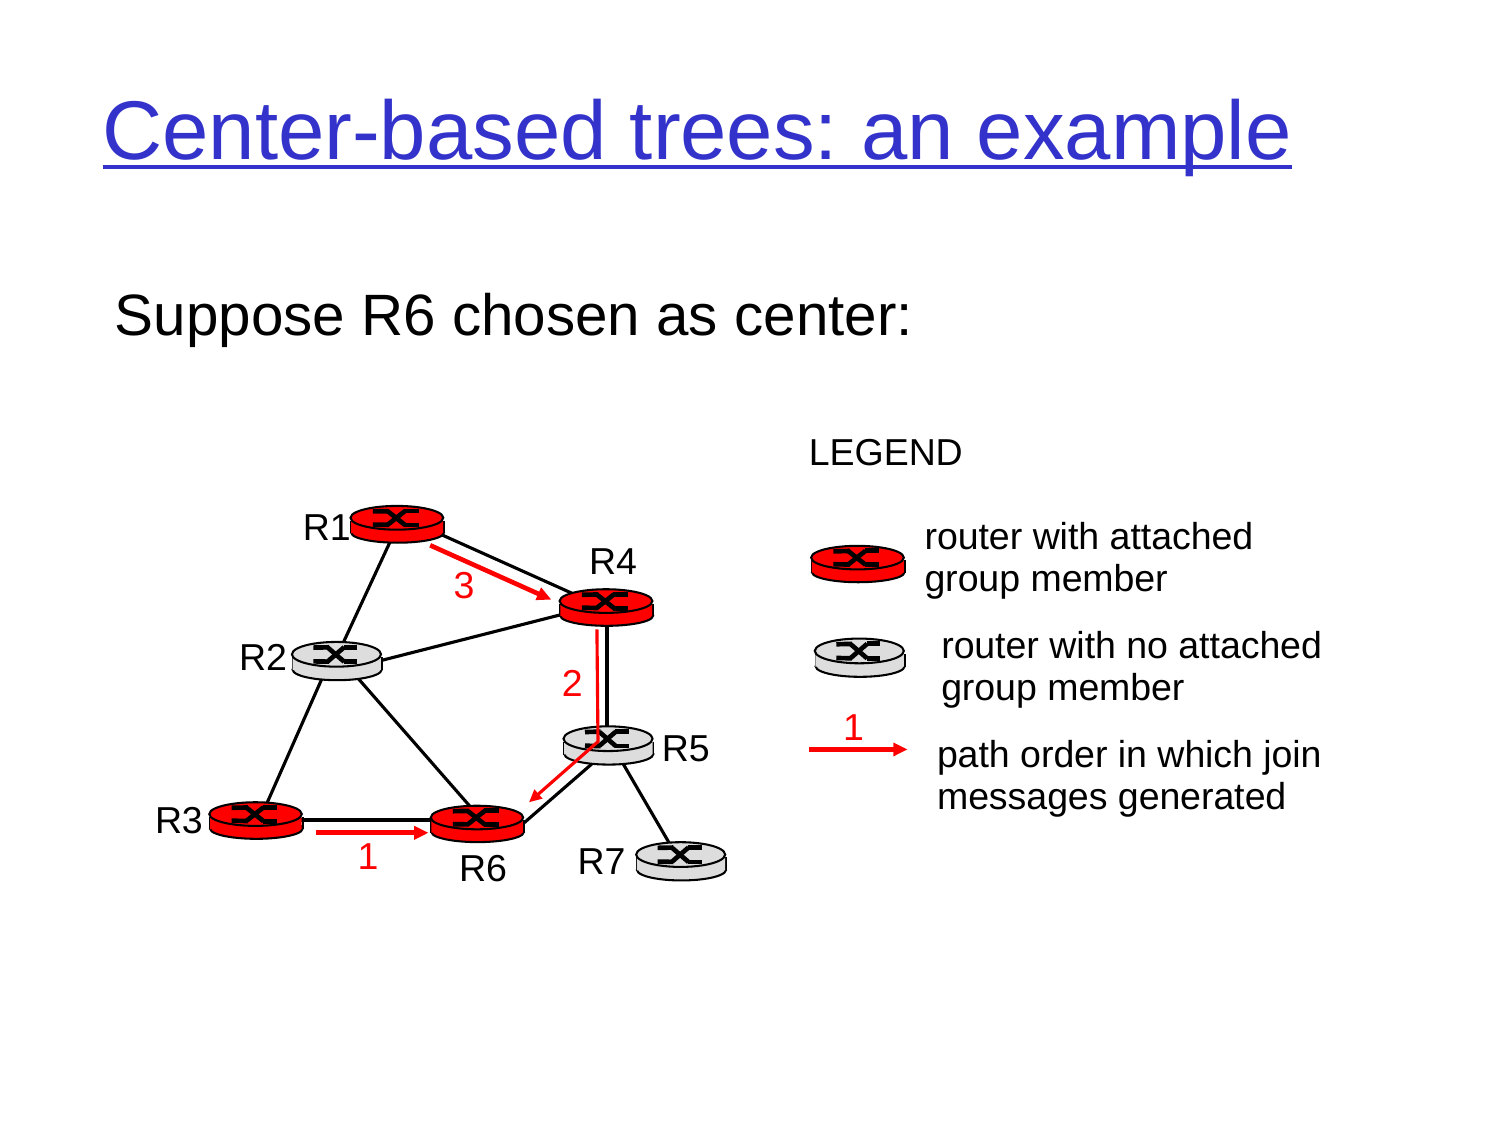

# Center-based trees: an example
Suppose R6 chosen as center:
LEGEND
R1
router with attached
group member
R4
3
router with no attached
group member
R2
2
1
R5
path order in which join messages generated
R3
1
R7
R6